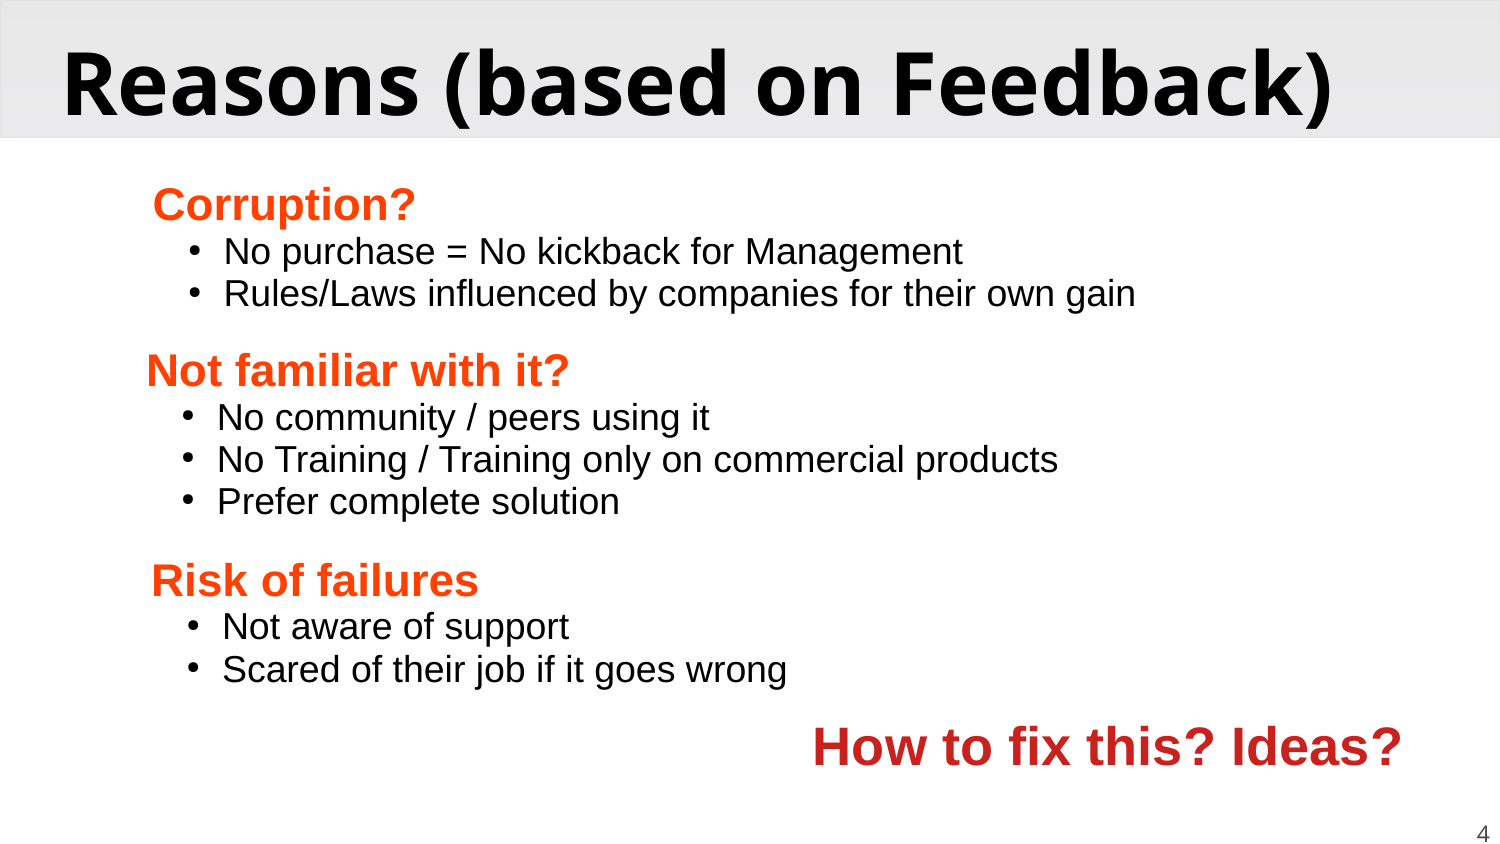

Reasons (based on Feedback)
Corruption?
No purchase = No kickback for Management
Rules/Laws influenced by companies for their own gain
Not familiar with it?
No community / peers using it
No Training / Training only on commercial products
Prefer complete solution
Risk of failures
Not aware of support
Scared of their job if it goes wrong
How to fix this? Ideas?
4